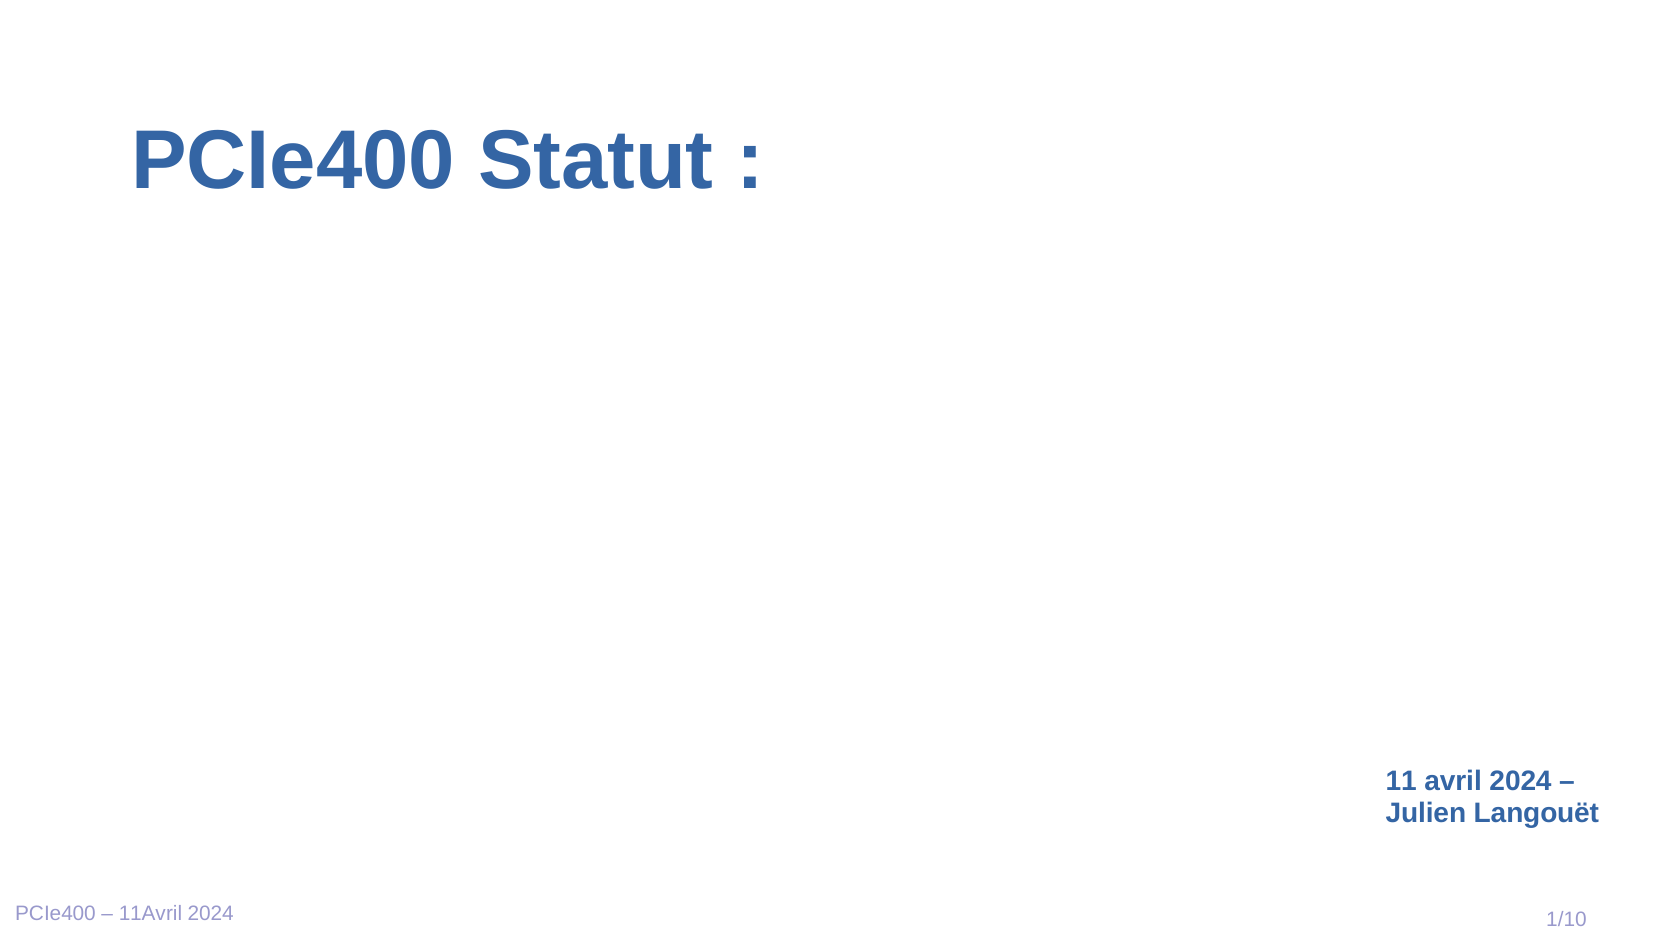

# PCIe400 Statut :
11 avril 2024 – Julien Langouët